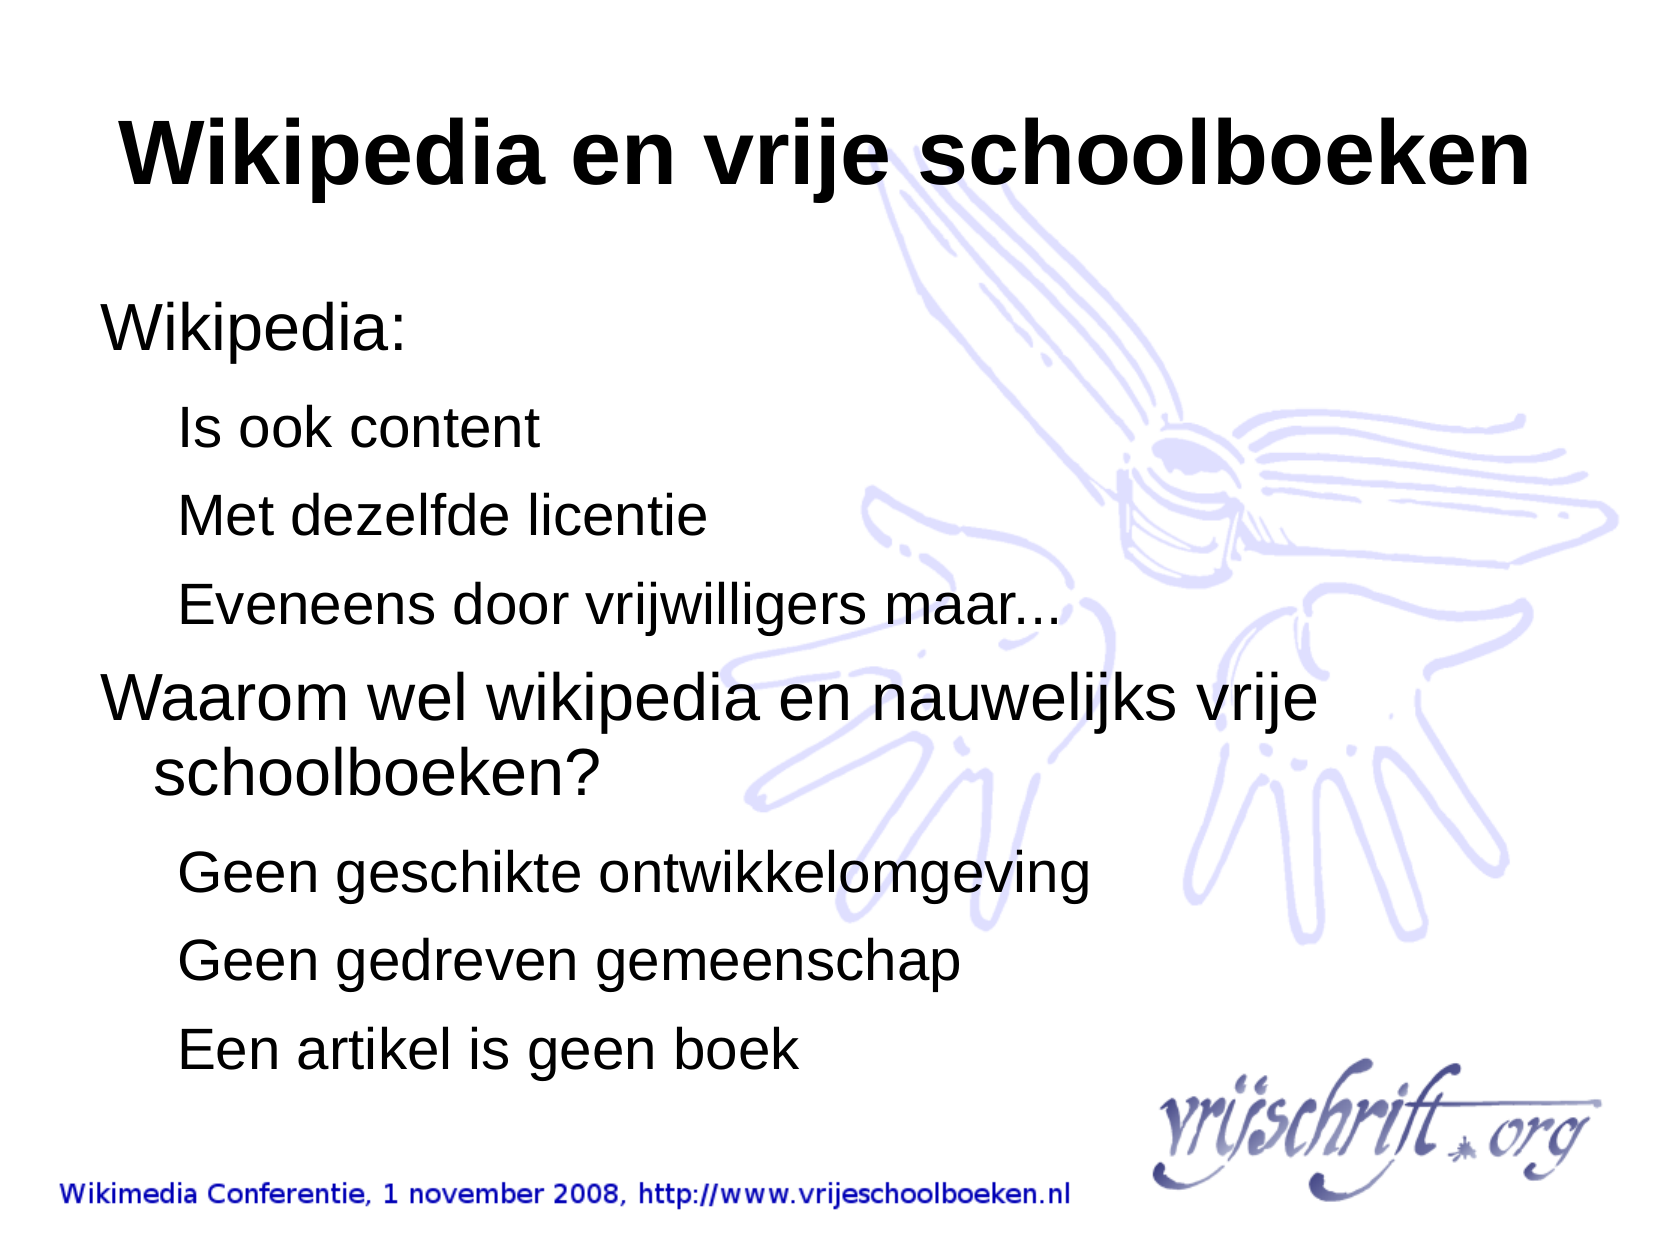

# Wikipedia en vrije schoolboeken
Wikipedia:
Is ook content
Met dezelfde licentie
Eveneens door vrijwilligers maar...
Waarom wel wikipedia en nauwelijks vrije schoolboeken?
Geen geschikte ontwikkelomgeving
Geen gedreven gemeenschap
Een artikel is geen boek